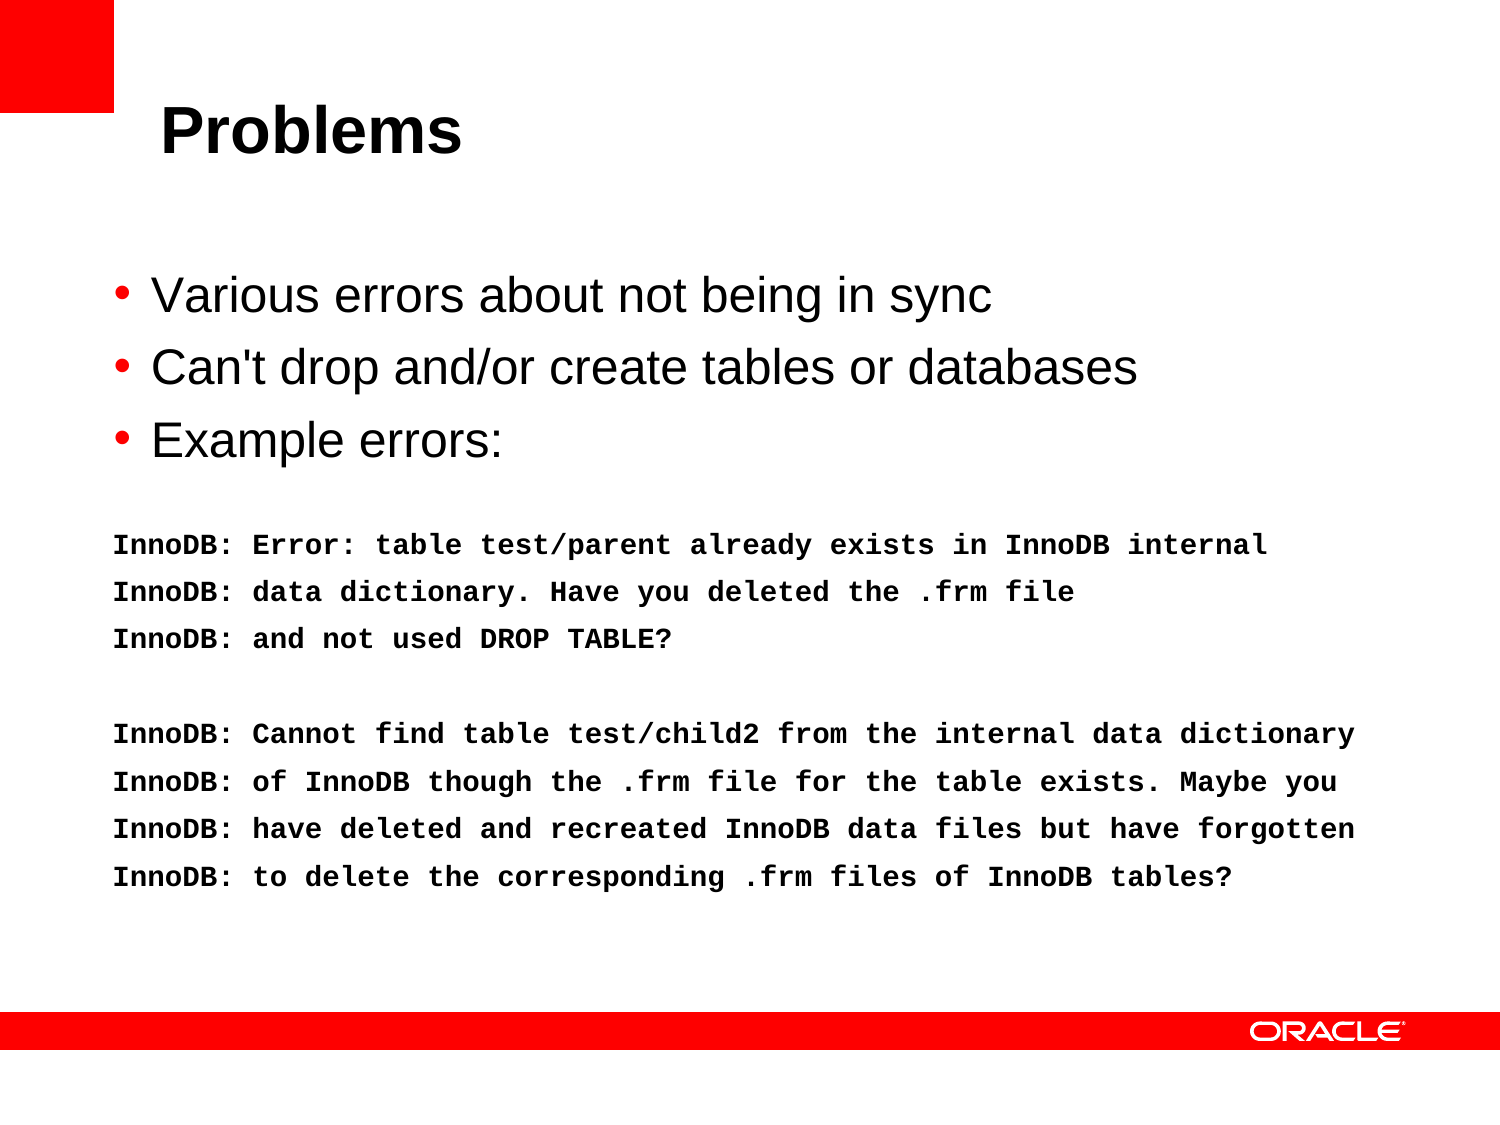

# Problems
Various errors about not being in sync
Can't drop and/or create tables or databases
Example errors:
InnoDB: Error: table test/parent already exists in InnoDB internal
InnoDB: data dictionary. Have you deleted the .frm file
InnoDB: and not used DROP TABLE?
InnoDB: Cannot find table test/child2 from the internal data dictionary
InnoDB: of InnoDB though the .frm file for the table exists. Maybe you
InnoDB: have deleted and recreated InnoDB data files but have forgotten
InnoDB: to delete the corresponding .frm files of InnoDB tables?